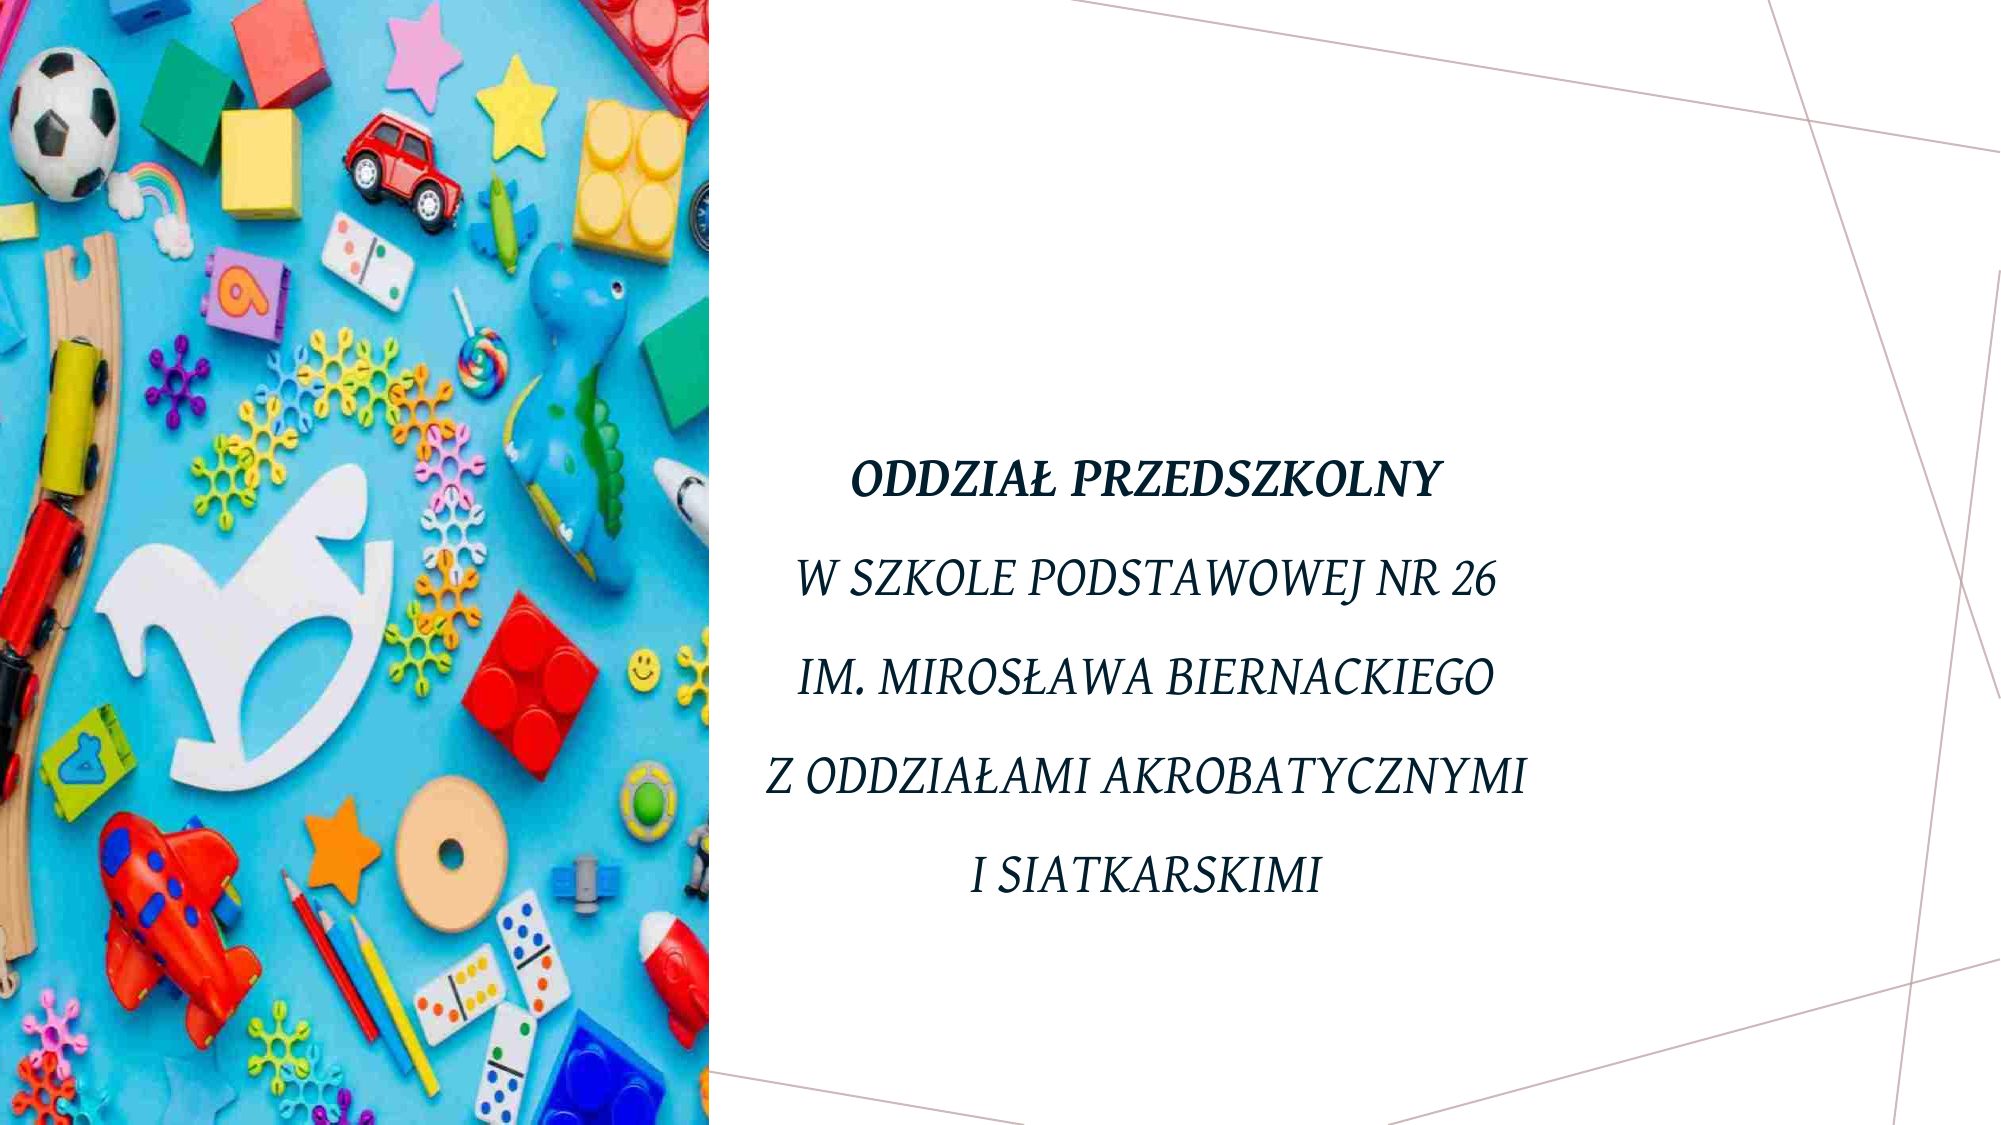

Oddział Przedszkolny
w Szkole Podstawowej nr 26
im. Mirosława Biernackiego
z oddziałami akrobatycznymi
i siatkarskimi